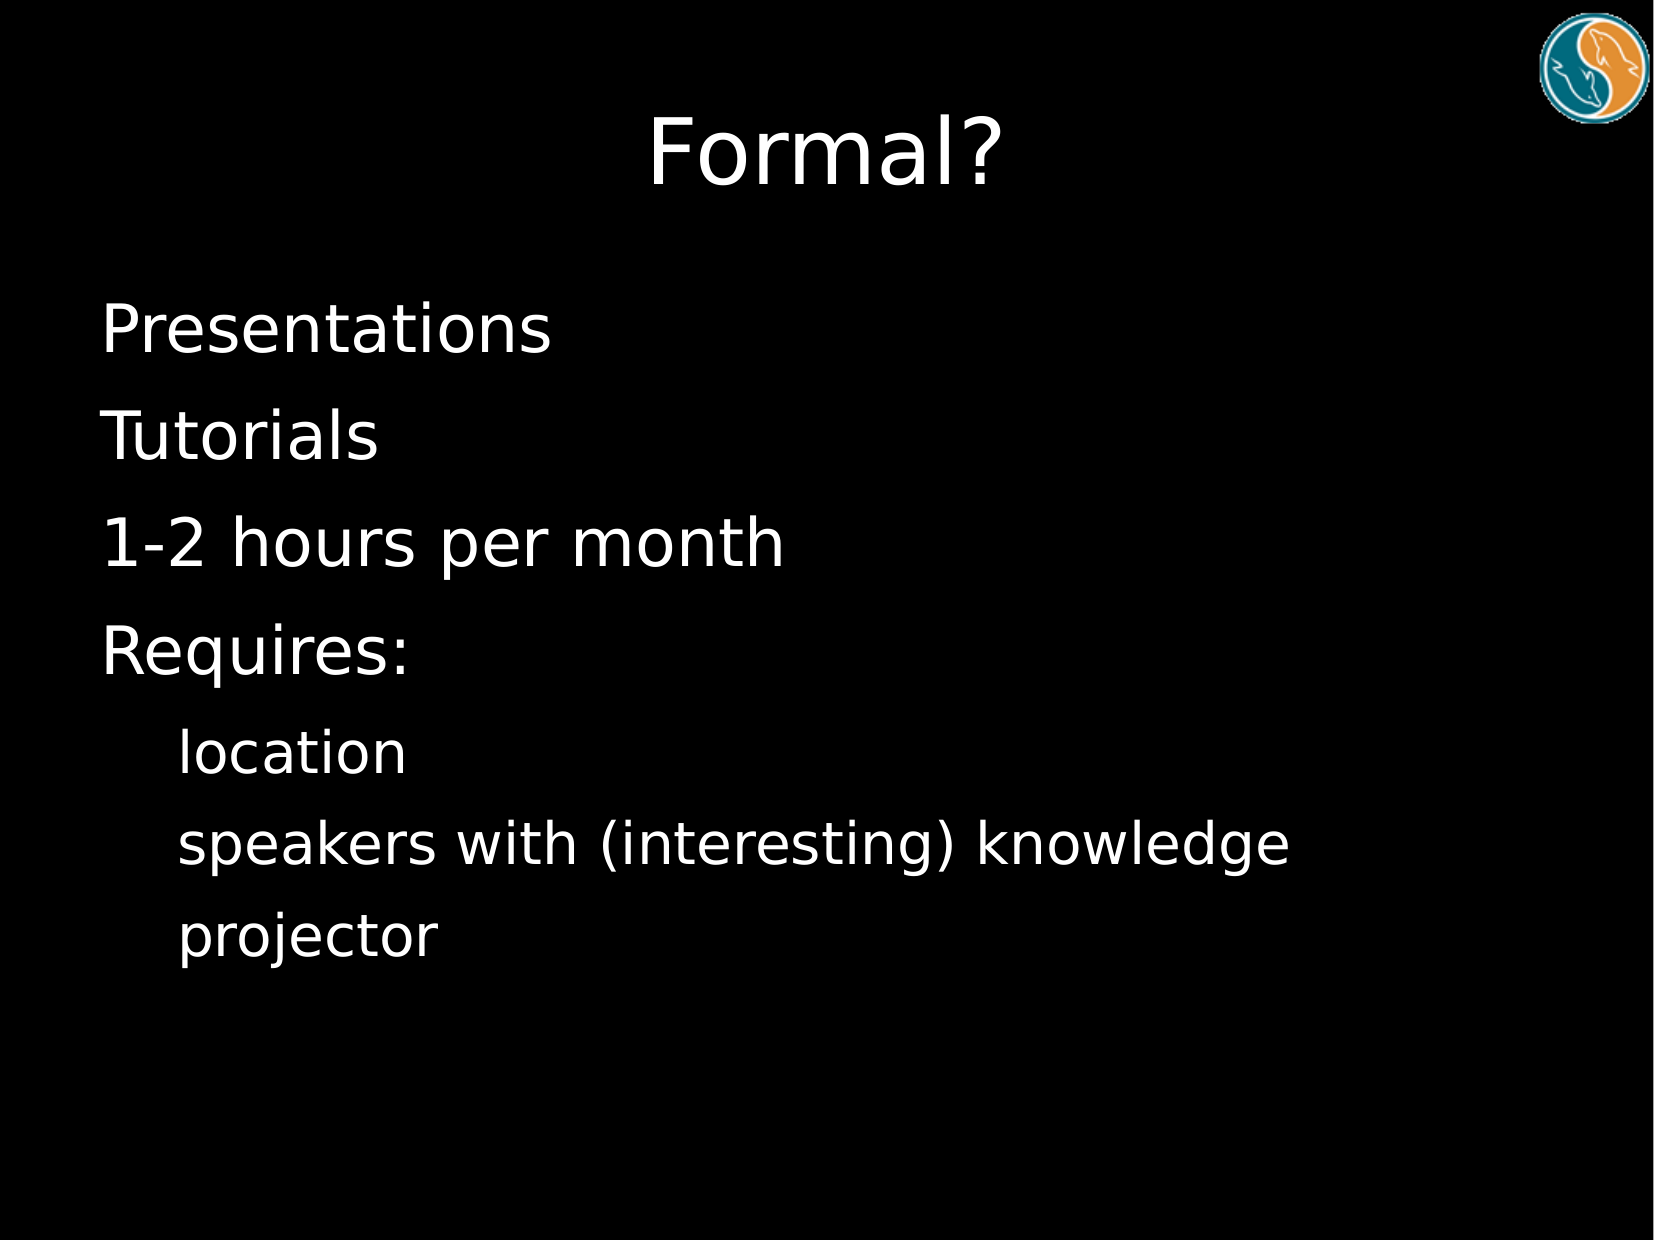

# Formal?
Presentations
Tutorials
1-2 hours per month
Requires:
location
speakers with (interesting) knowledge
projector